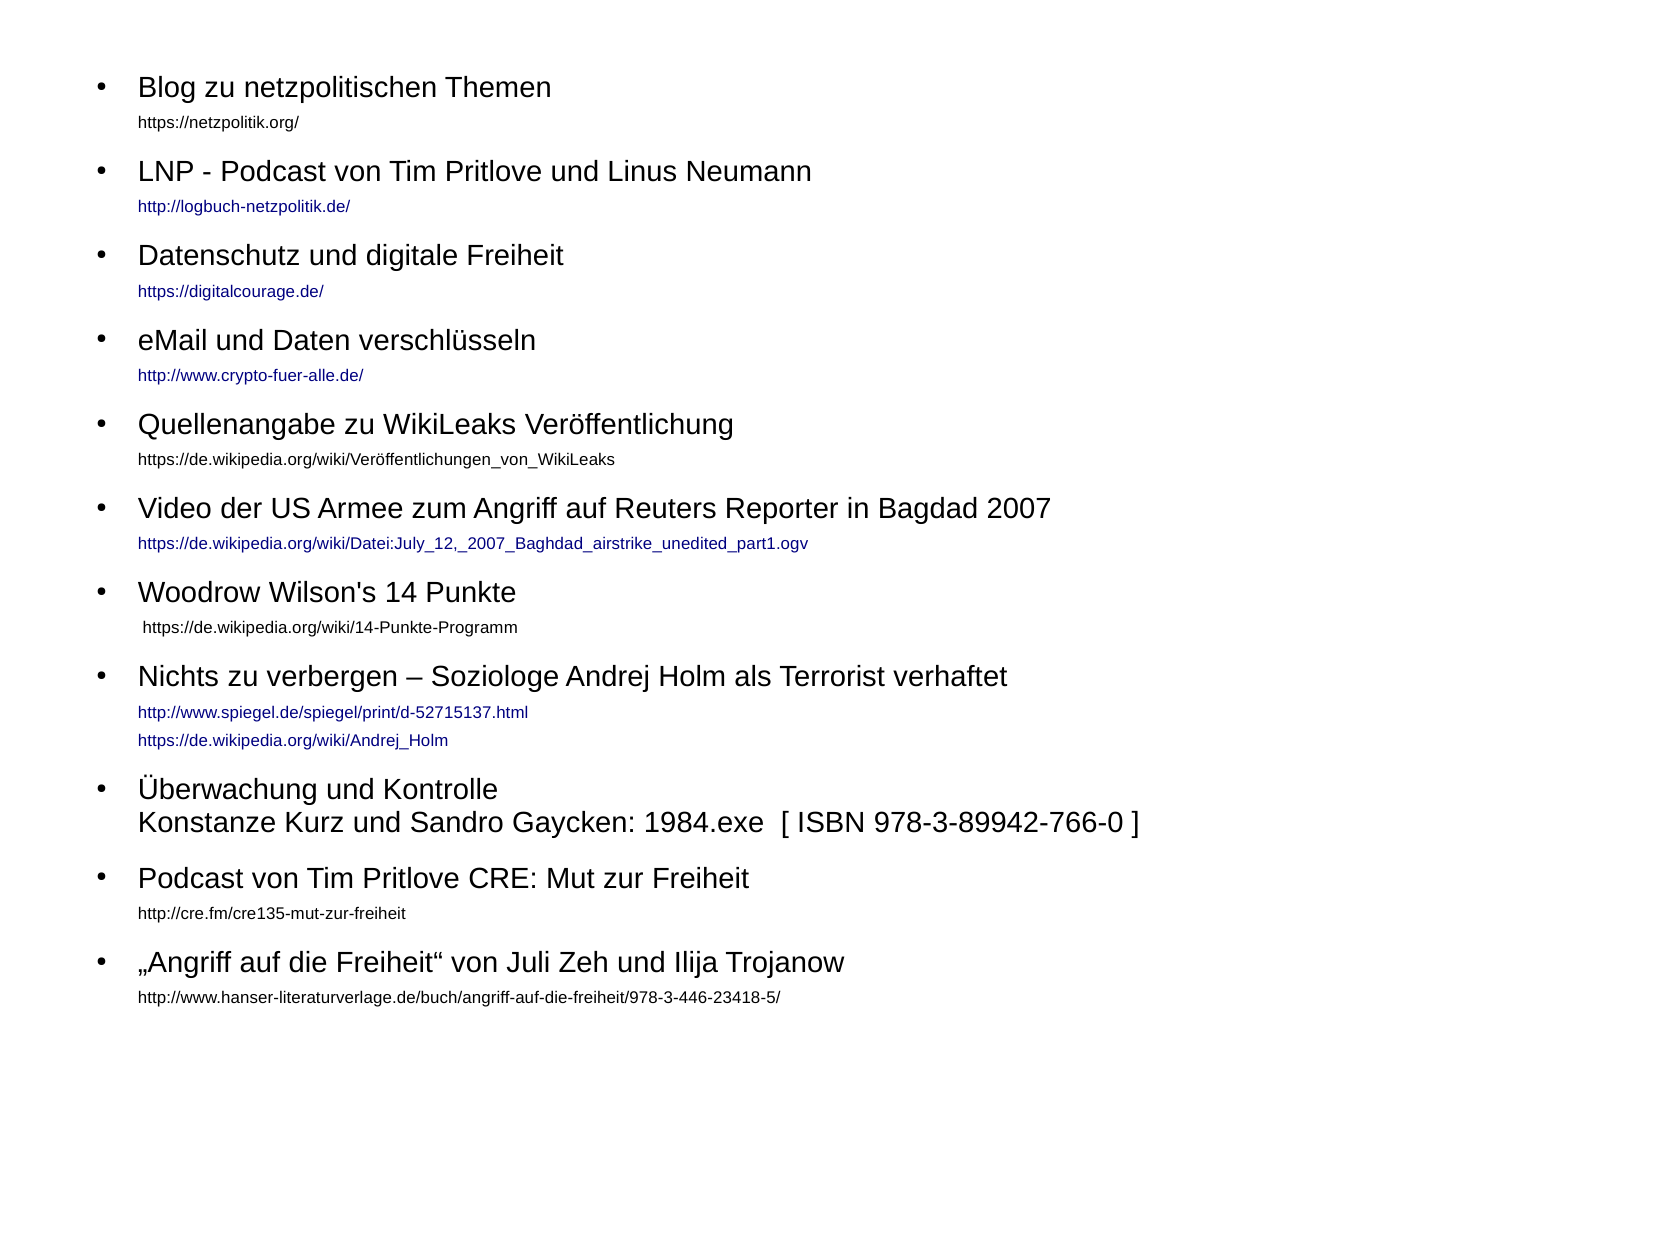

# Blog zu netzpolitischen Themen https://netzpolitik.org/
LNP - Podcast von Tim Pritlove und Linus Neumann
http://logbuch-netzpolitik.de/
Datenschutz und digitale Freiheit
https://digitalcourage.de/
eMail und Daten verschlüsseln
http://www.crypto-fuer-alle.de/
Quellenangabe zu WikiLeaks Veröffentlichung
https://de.wikipedia.org/wiki/Veröffentlichungen_von_WikiLeaks
Video der US Armee zum Angriff auf Reuters Reporter in Bagdad 2007https://de.wikipedia.org/wiki/Datei:July_12,_2007_Baghdad_airstrike_unedited_part1.ogv
Woodrow Wilson's 14 Punkte
 https://de.wikipedia.org/wiki/14-Punkte-Programm
Nichts zu verbergen – Soziologe Andrej Holm als Terrorist verhaftet
http://www.spiegel.de/spiegel/print/d-52715137.html
https://de.wikipedia.org/wiki/Andrej_Holm
Überwachung und Kontrolle
Konstanze Kurz und Sandro Gaycken: 1984.exe [ ISBN 978-3-89942-766-0 ]
Podcast von Tim Pritlove CRE: Mut zur Freiheit
http://cre.fm/cre135-mut-zur-freiheit
„Angriff auf die Freiheit“ von Juli Zeh und Ilija Trojanow
http://www.hanser-literaturverlage.de/buch/angriff-auf-die-freiheit/978-3-446-23418-5/